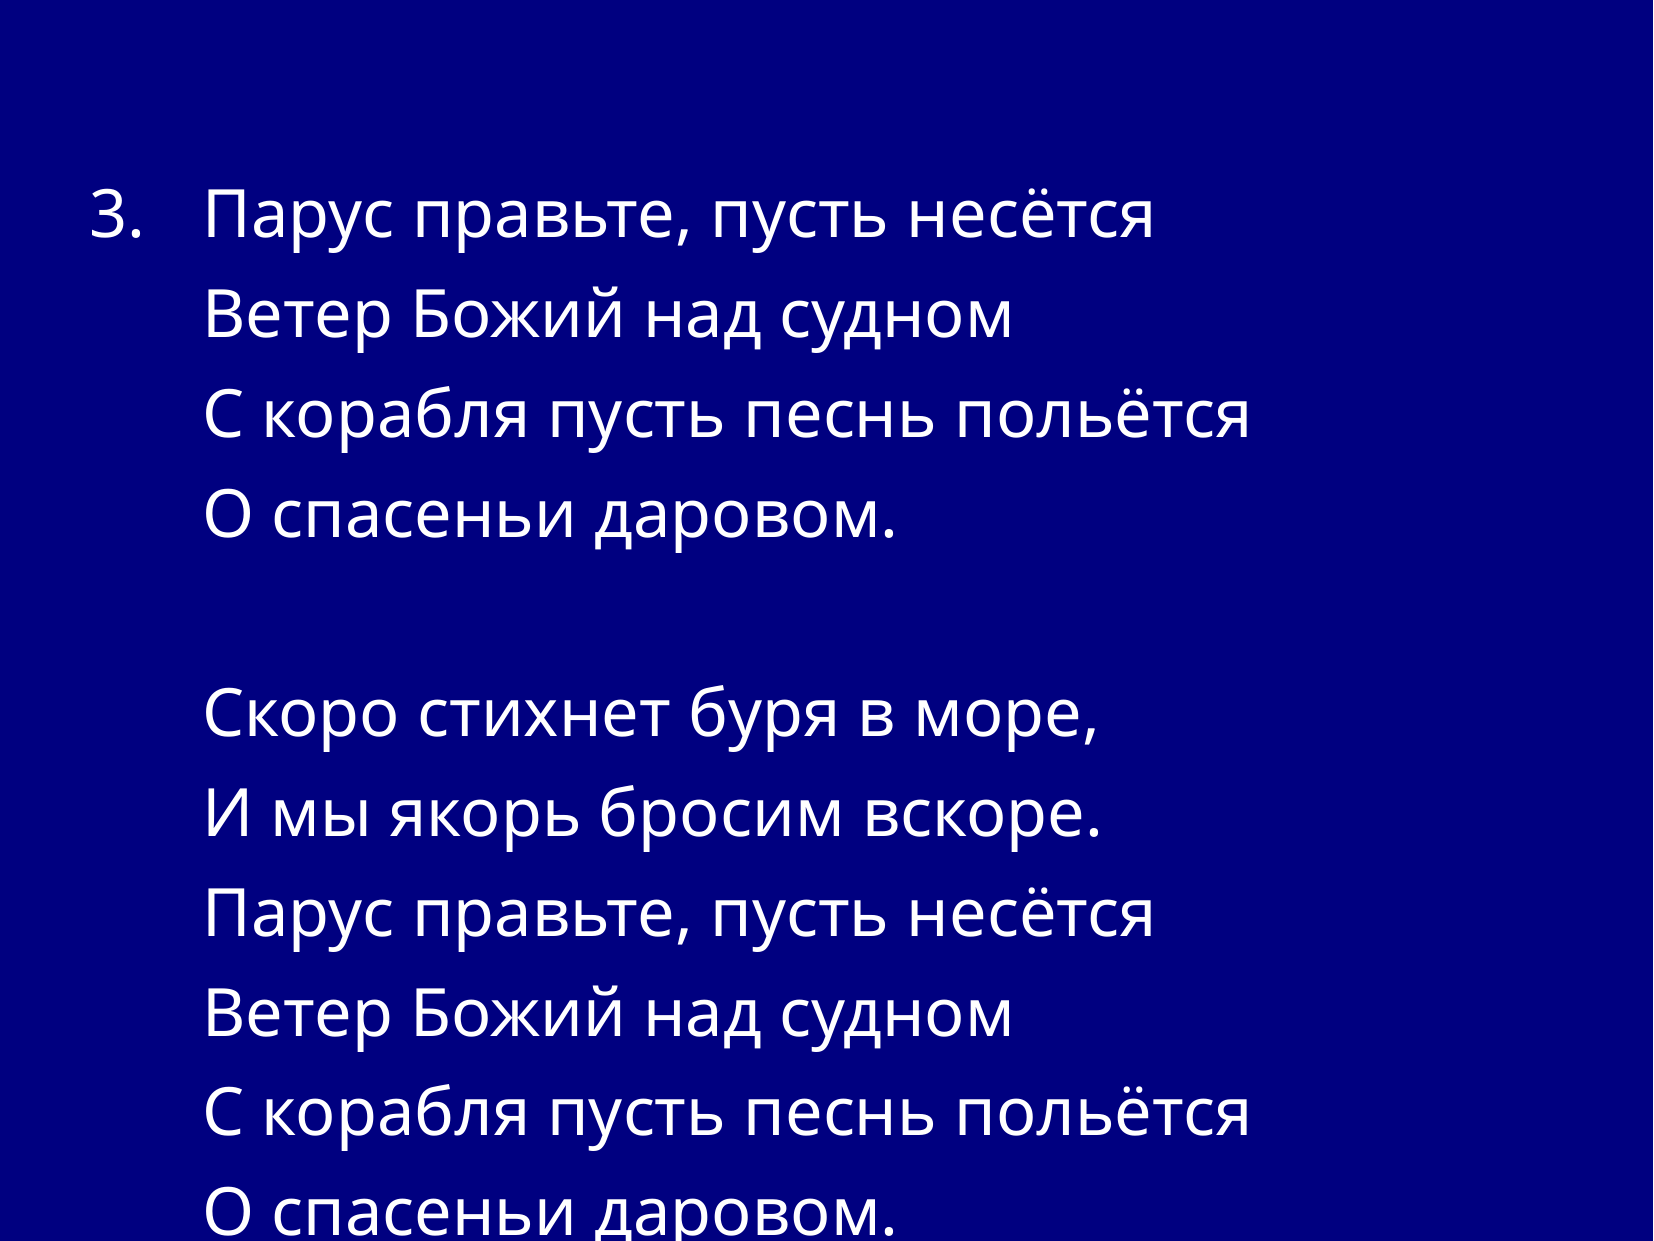

3.	Парус правьте, пусть несётся
	Ветер Божий над судном
	С корабля пусть песнь польётся
	О спасеньи даровом.
	Скоро стихнет буря в море,
	И мы якорь бросим вскоре.
	Парус правьте, пусть несётся
	Ветер Божий над судном
	С корабля пусть песнь польётся
	О спасеньи даровом.